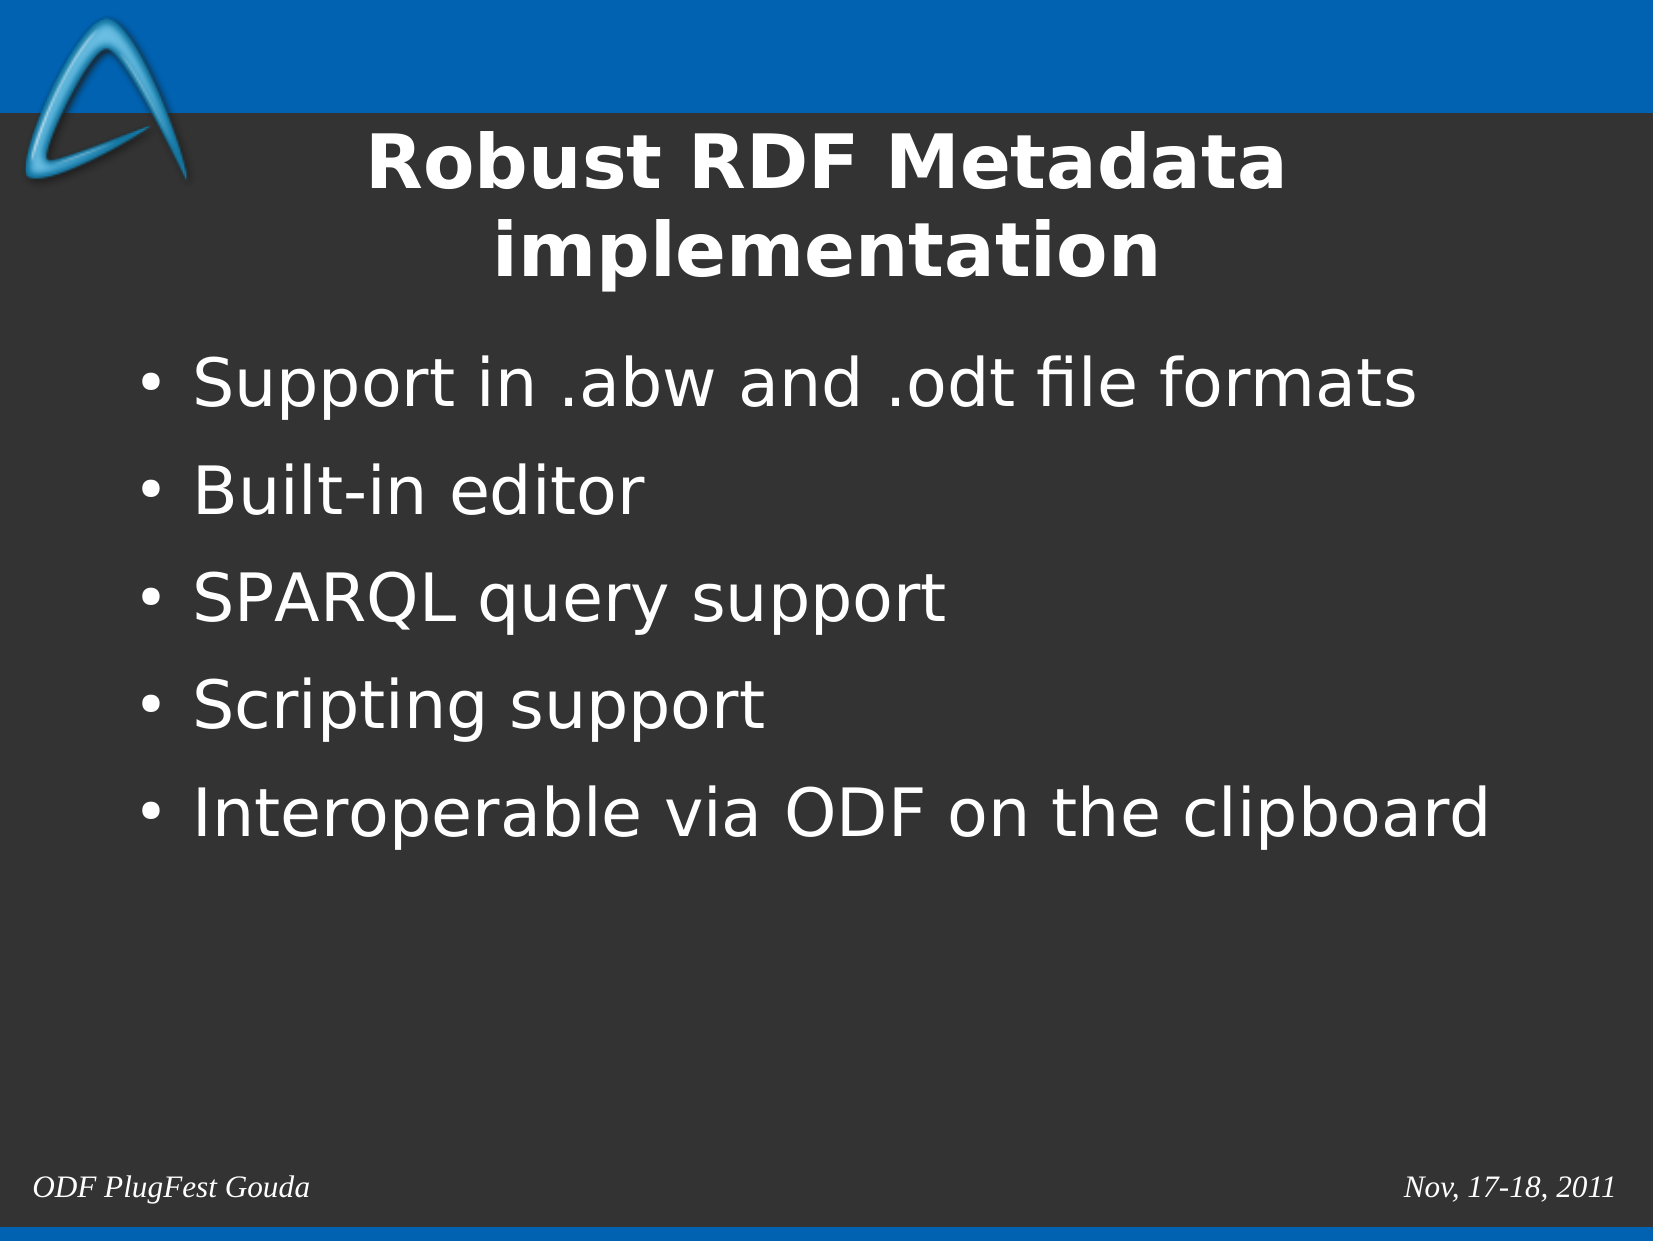

# Robust RDF Metadata implementation
Support in .abw and .odt file formats
Built-in editor
SPARQL query support
Scripting support
Interoperable via ODF on the clipboard